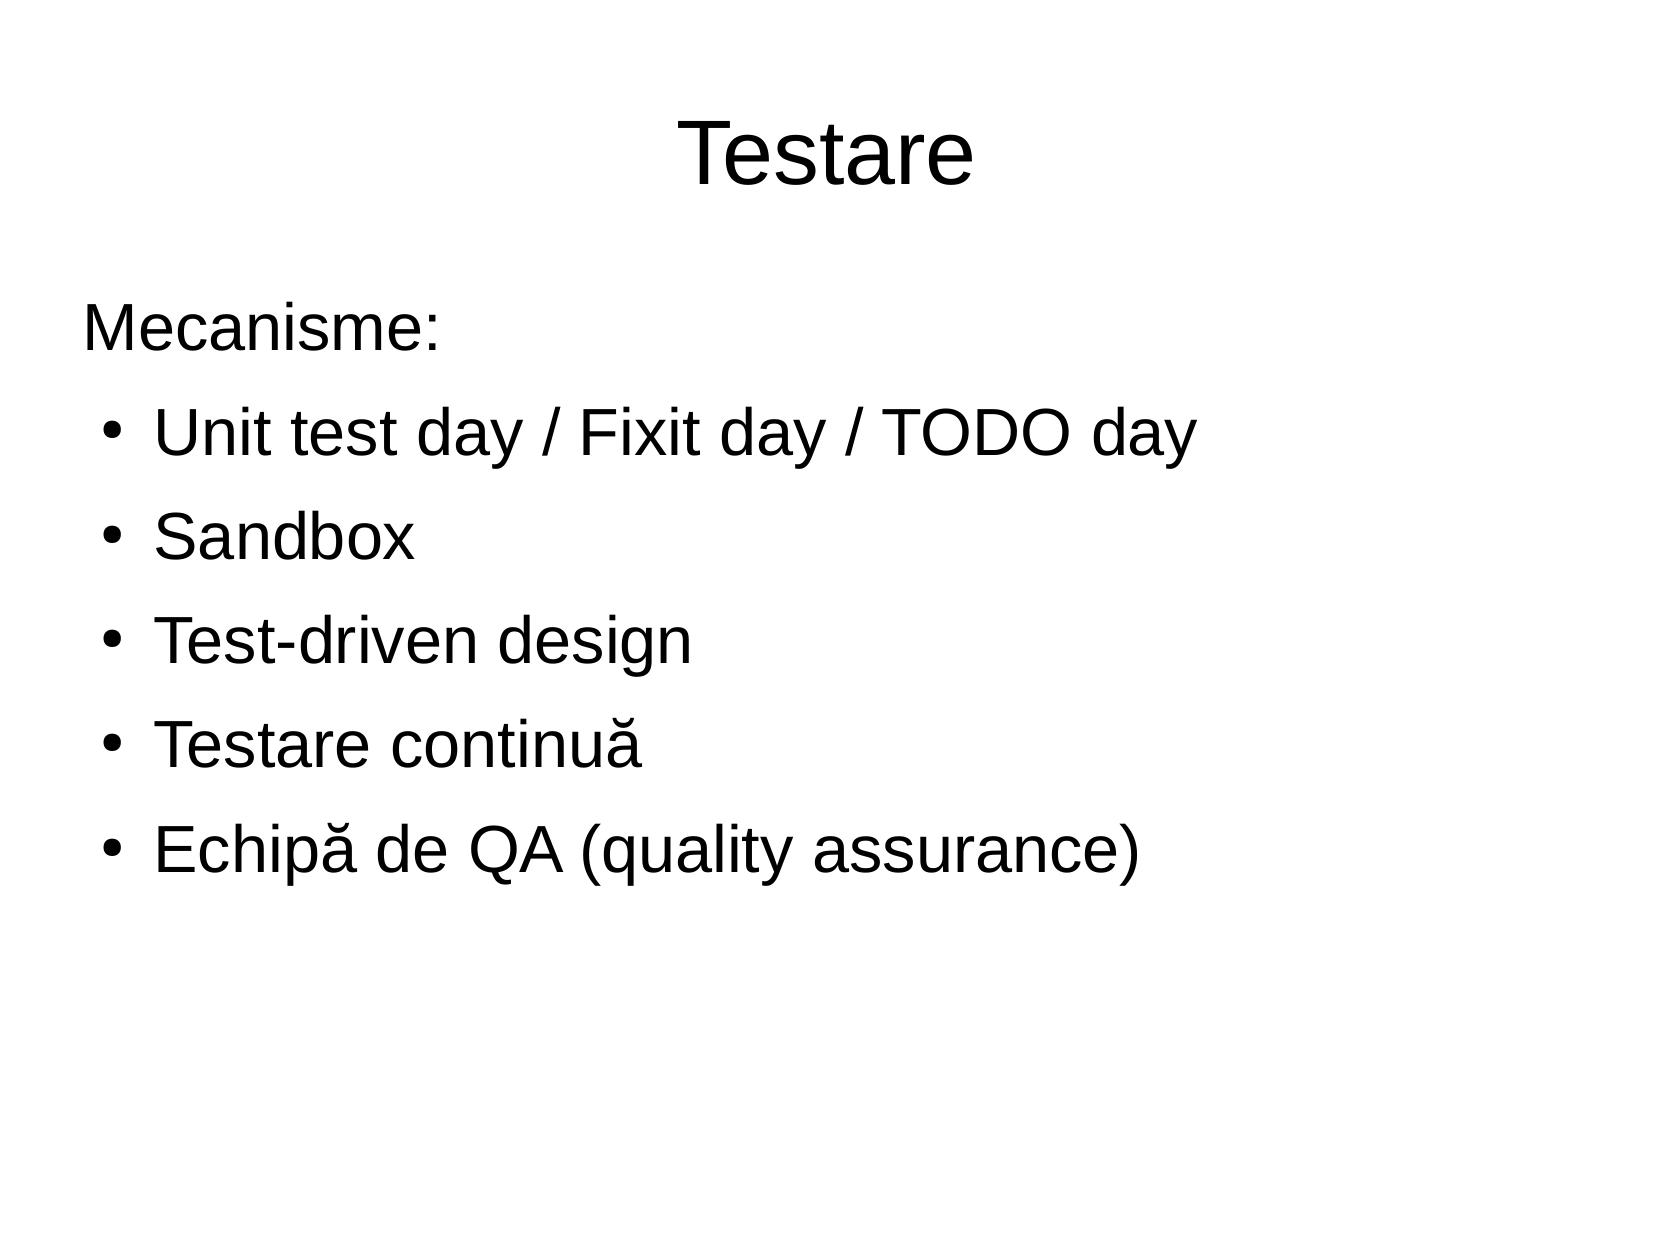

# Testare
Mecanisme:
Unit test day / Fixit day / TODO day
Sandbox
Test-driven design
Testare continuă
Echipă de QA (quality assurance)